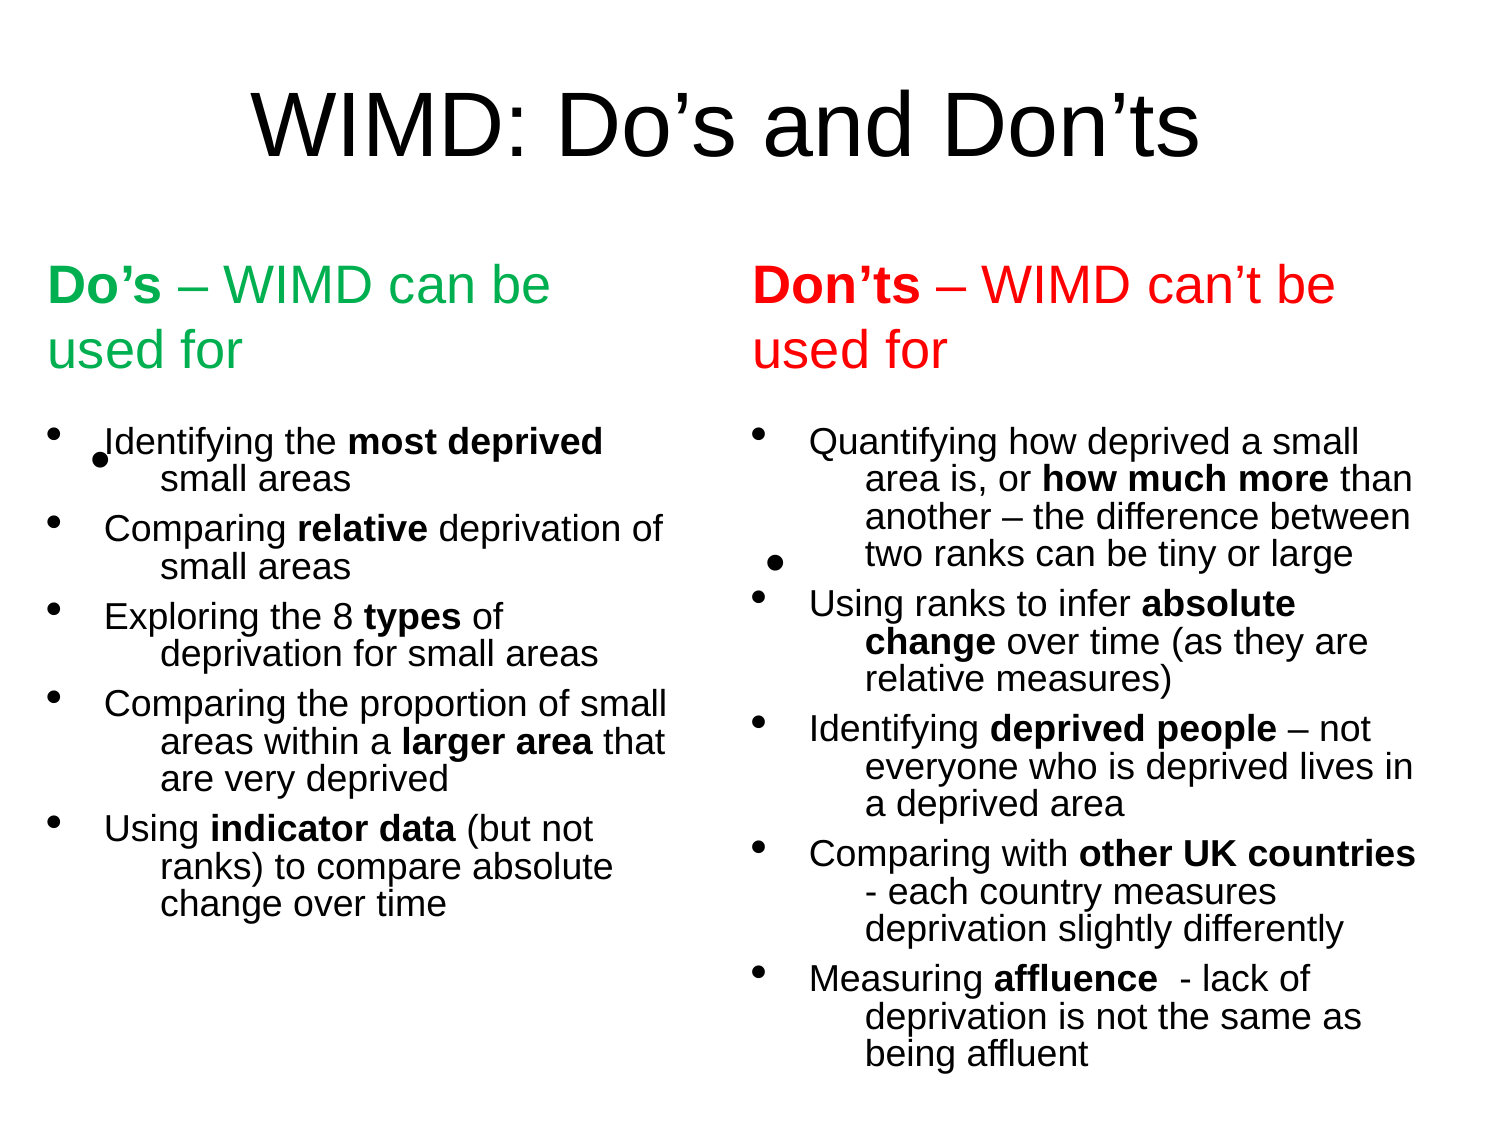

WIMD: Do’s and Don’ts
Do’s – WIMD can be used for
Identifying the most deprived small areas
Comparing relative deprivation of small areas
Exploring the 8 types of deprivation for small areas
Comparing the proportion of small areas within a larger area that are very deprived
Using indicator data (but not ranks) to compare absolute change over time
Don’ts – WIMD can’t be used for
Quantifying how deprived a small area is, or how much more than another – the difference between two ranks can be tiny or large
Using ranks to infer absolute change over time (as they are relative measures)
Identifying deprived people – not everyone who is deprived lives in a deprived area
Comparing with other UK countries - each country measures deprivation slightly differently
Measuring affluence  - lack of deprivation is not the same as being affluent
#